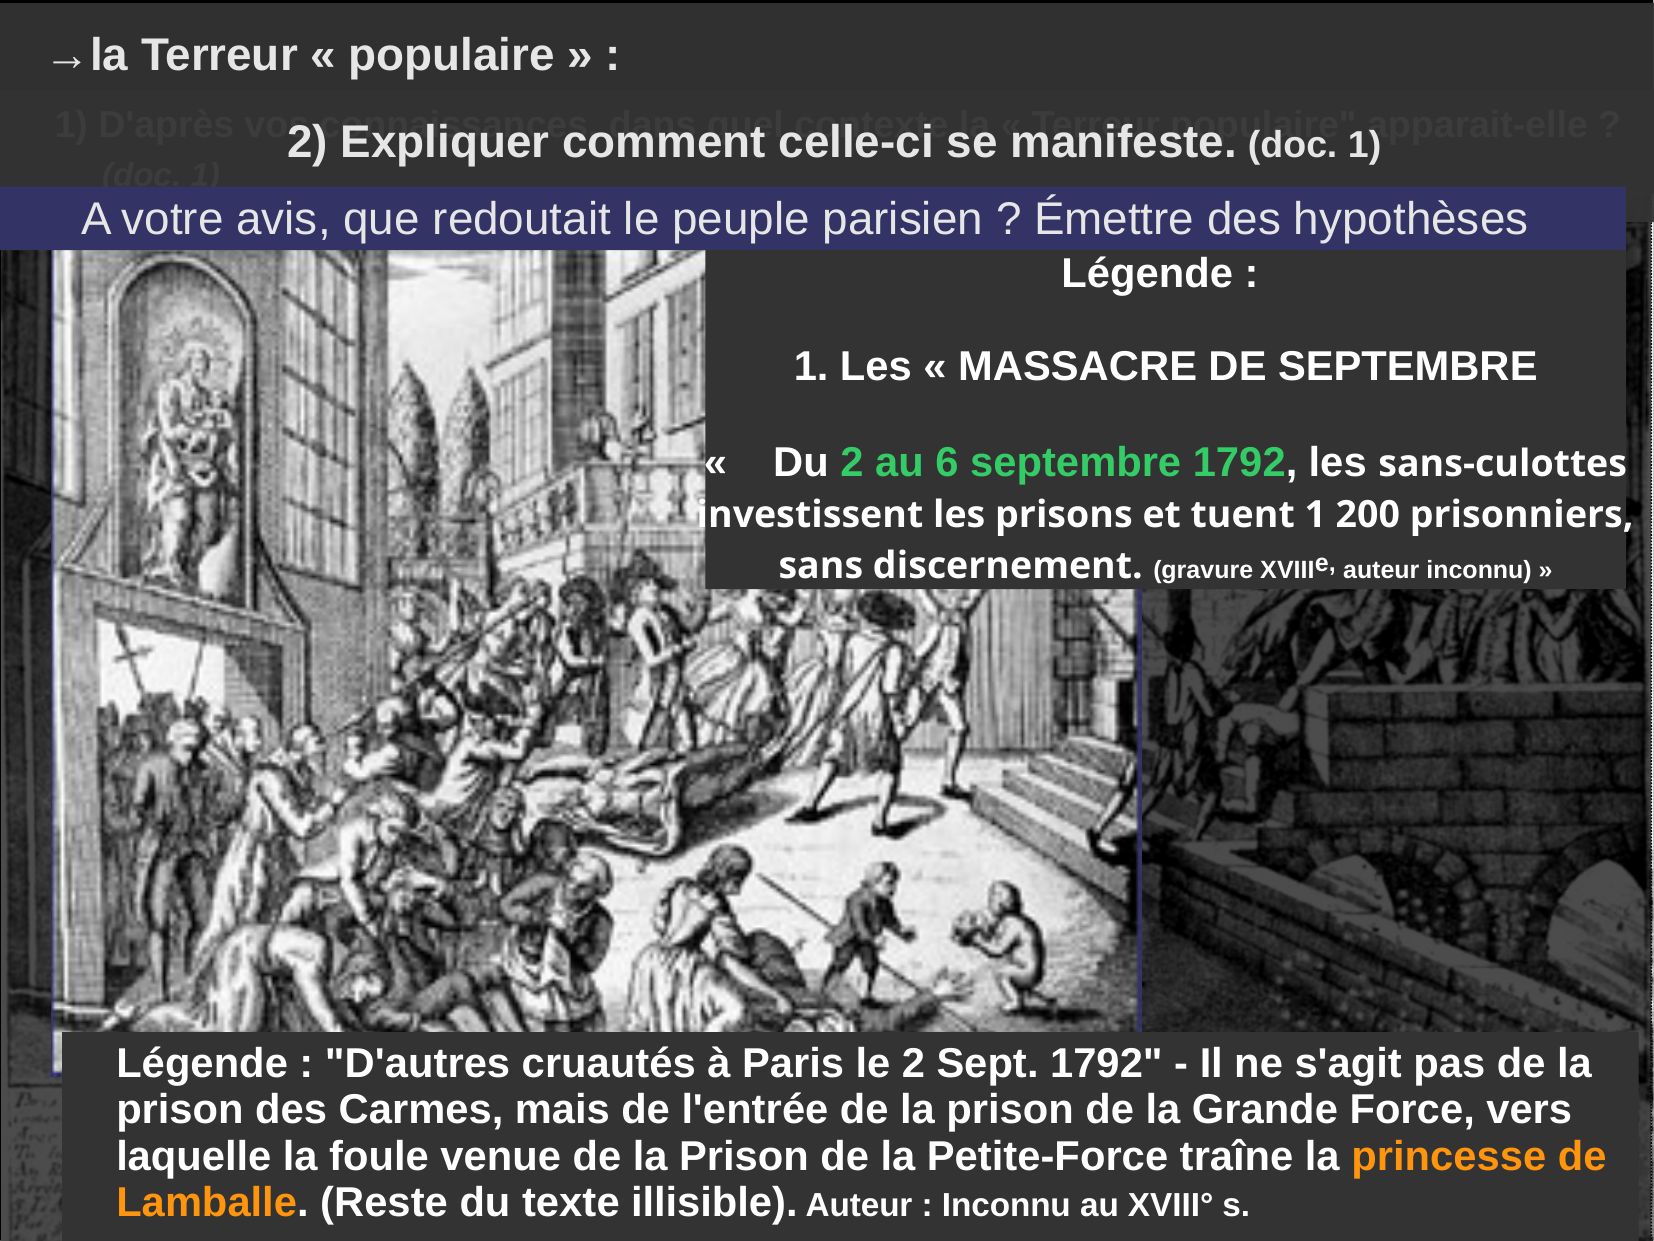

→la Terreur « populaire » :
 1) D'après vos connaissances, dans quel contexte la « Terreur populaire" apparait-elle ?
 (doc. 1)
2) Expliquer comment celle-ci se manifeste. (doc. 1)
A votre avis, que redoutait le peuple parisien ? Émettre des hypothèses
Légende :
1. Les « MASSACRE DE SEPTEMBRE
«  Du 2 au 6 septembre 1792, les sans-culottes
 investissent les prisons et tuent 1 200 prisonniers,
sans discernement. (gravure XVIIIe, auteur inconnu) »
Légende : "D'autres cruautés à Paris le 2 Sept. 1792" - Il ne s'agit pas de la prison des Carmes, mais de l'entrée de la prison de la Grande Force, vers laquelle la foule venue de la Prison de la Petite-Force traîne la princesse de Lamballe. (Reste du texte illisible). Auteur : Inconnu au XVIII° s.